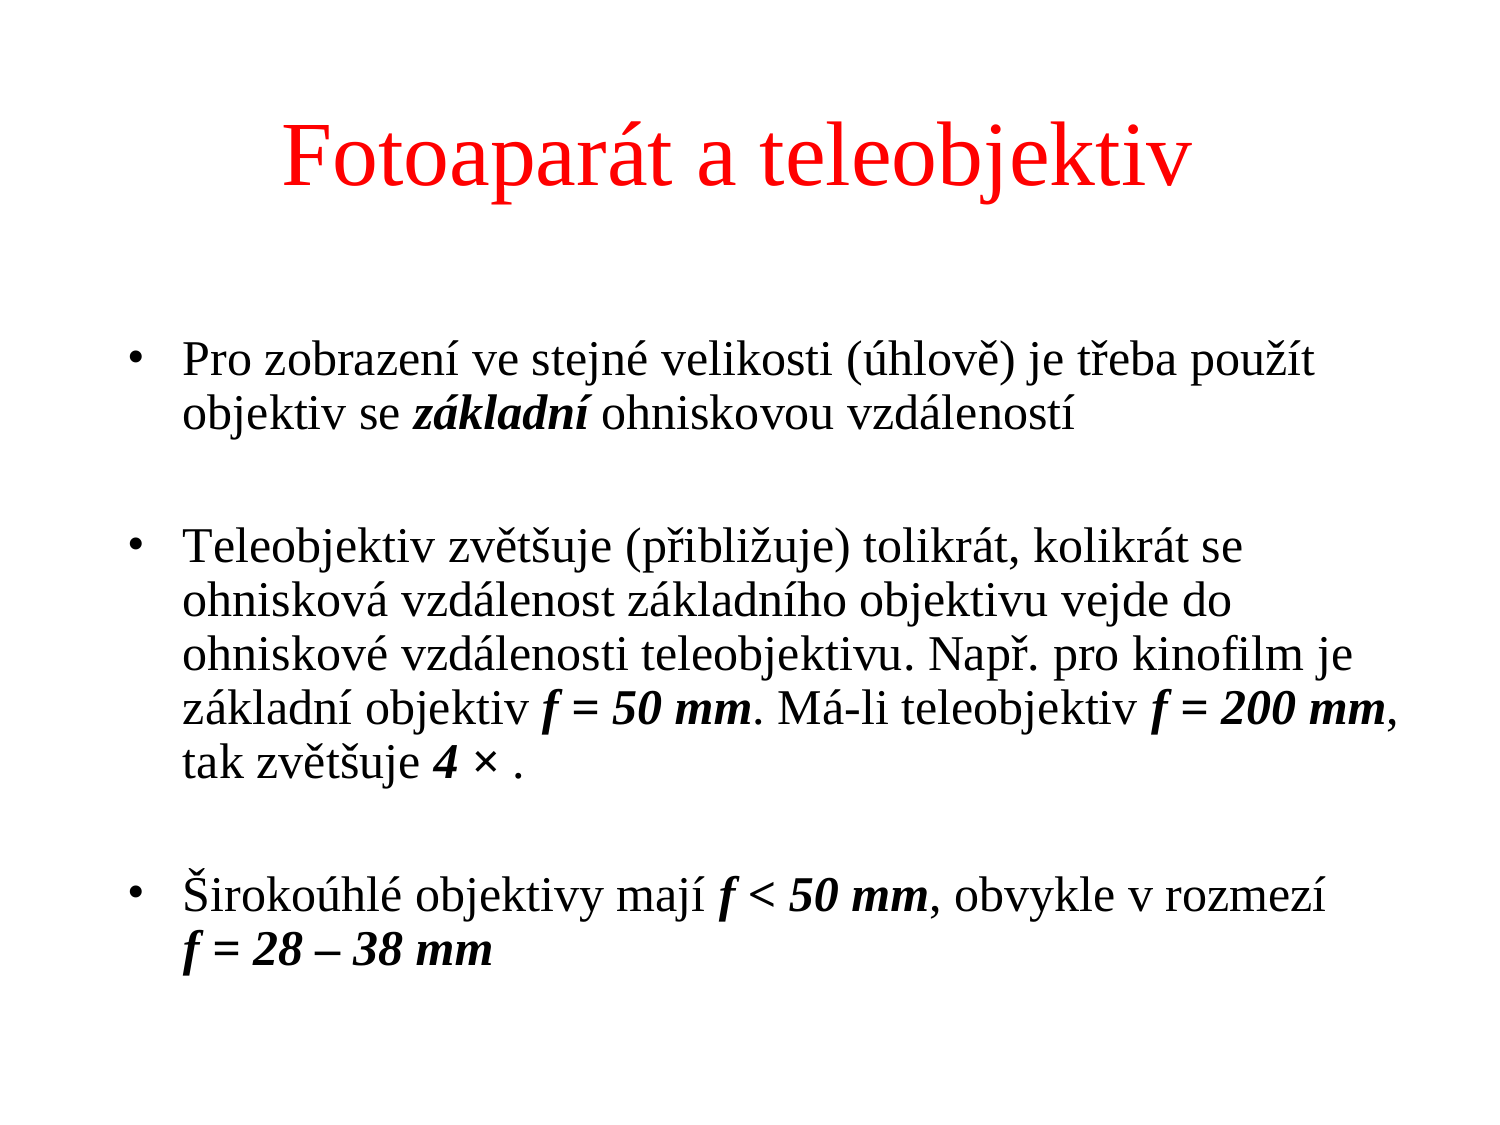

# Fotoaparát a teleobjektiv
Pro zobrazení ve stejné velikosti (úhlově) je třeba použít objektiv se základní ohniskovou vzdáleností
Teleobjektiv zvětšuje (přibližuje) tolikrát, kolikrát se ohnisková vzdálenost základního objektivu vejde do ohniskové vzdálenosti teleobjektivu. Např. pro kinofilm je základní objektiv f = 50 mm. Má-li teleobjektiv f = 200 mm, tak zvětšuje 4 × .
Širokoúhlé objektivy mají f < 50 mm, obvykle v rozmezí
f = 28 – 38 mm